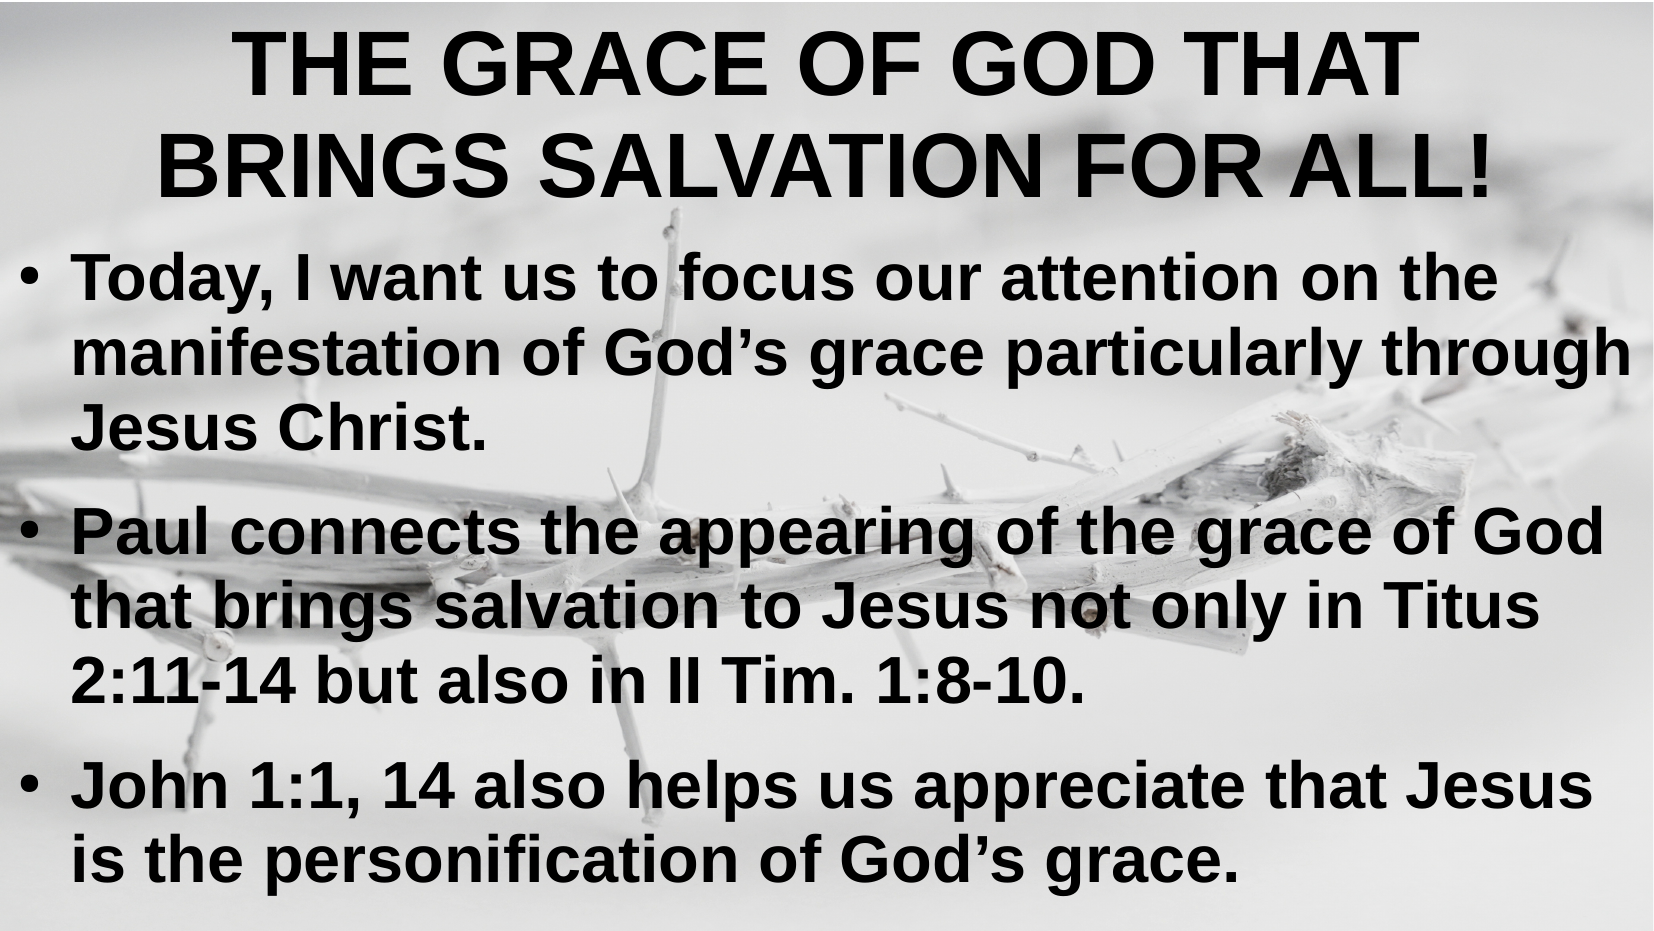

# THE GRACE OF GOD THAT BRINGS SALVATION FOR ALL!
Today, I want us to focus our attention on the manifestation of God’s grace particularly through Jesus Christ.
Paul connects the appearing of the grace of God that brings salvation to Jesus not only in Titus 2:11-14 but also in II Tim. 1:8-10.
John 1:1, 14 also helps us appreciate that Jesus is the personification of God’s grace.